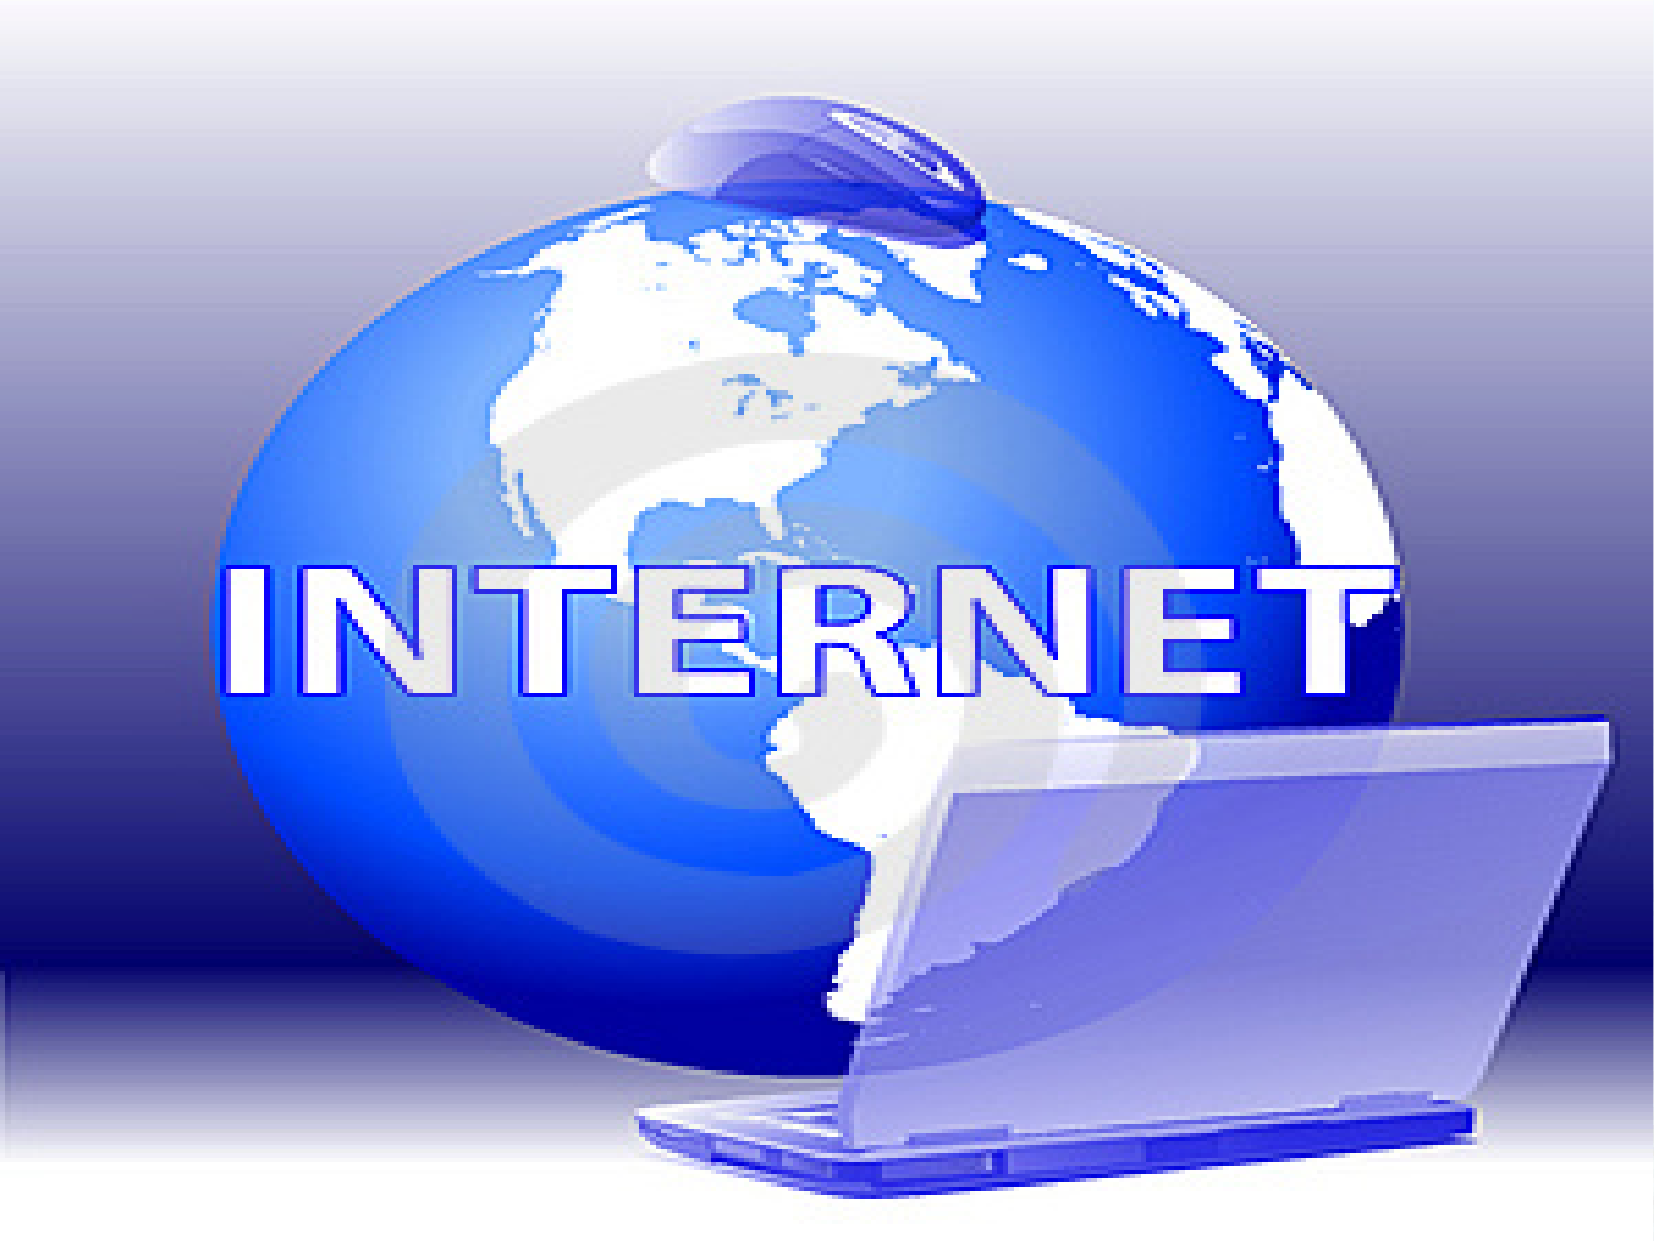

1.LA GLOBALIZACIÓN
CARACTERÍSTICAS:
CRECIMIENTO DEL COMERCIO INTERNACIONAL
NUEVA ORGANIZACIÓN DE LA PRODUCCIÓN
INTENSIFICACIÓN DE LOS FLUJOS FINANCIEROS
AUMENTO DE LOS ACUERDOS COMERCIALES
PAPEL ECONÓMICO DE INTERNET
CONTROL DE LAS EMPRESAS
MULTINACIONALES